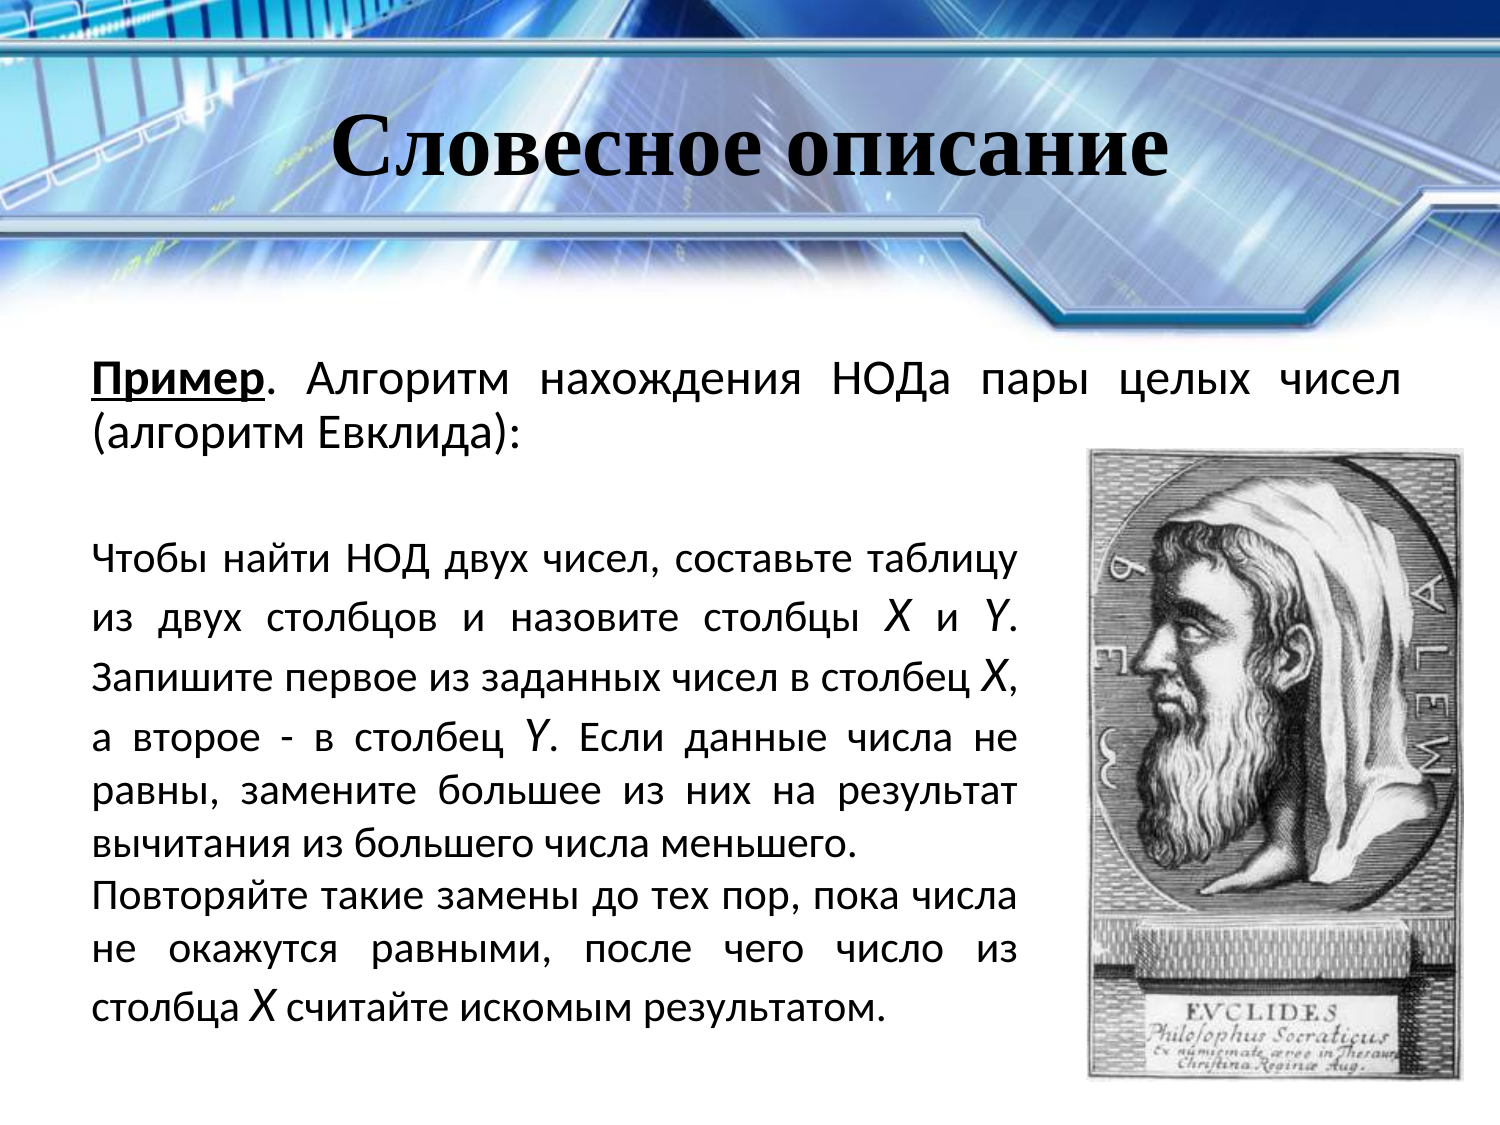

# Словесное описание
Пример. Алгоритм нахождения НОДа пары целых чисел (алгоритм Евклида):
Чтобы найти НОД двух чисел, составьте таблицу из двух столбцов и назовите столбцы X и Y. Запишите первое из заданных чисел в столбец Х, а второе - в столбец Y. Если данные числа не равны, замените большее из них на результат вычитания из большего числа меньшего.
Повторяйте такие замены до тех пор, пока числа не окажутся равными, после чего число из столбца Х считайте искомым результатом.